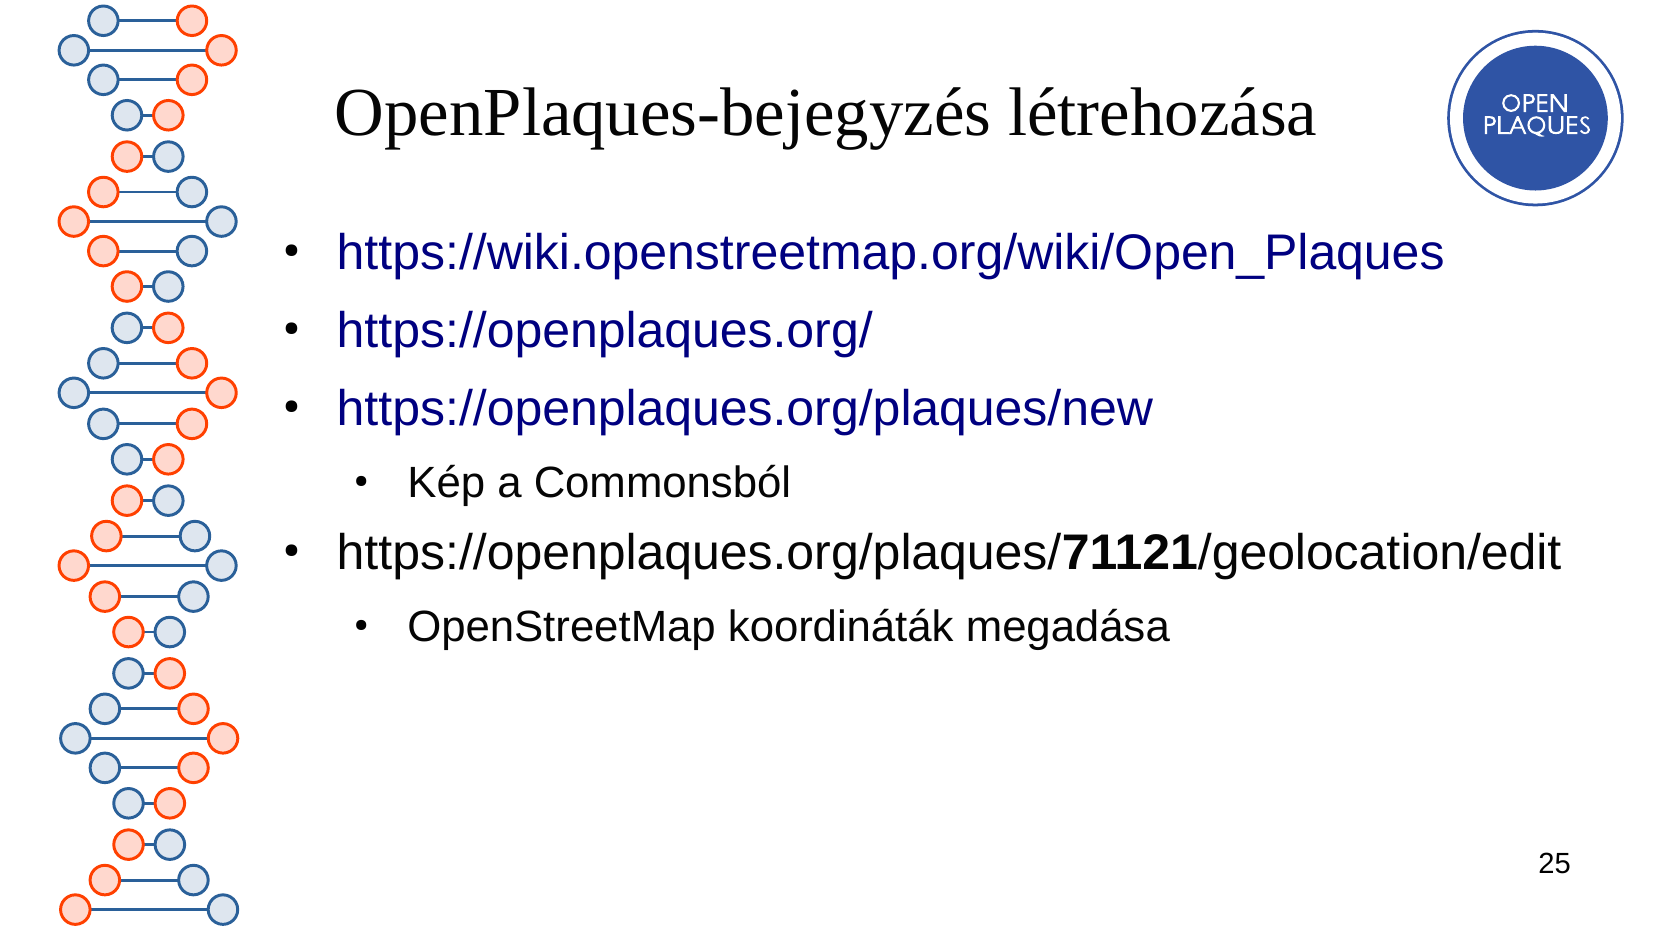

# OpenPlaques-bejegyzés létrehozása
https://wiki.openstreetmap.org/wiki/Open_Plaques
https://openplaques.org/
https://openplaques.org/plaques/new
Kép a Commonsból
https://openplaques.org/plaques/71121/geolocation/edit
OpenStreetMap koordináták megadása
25